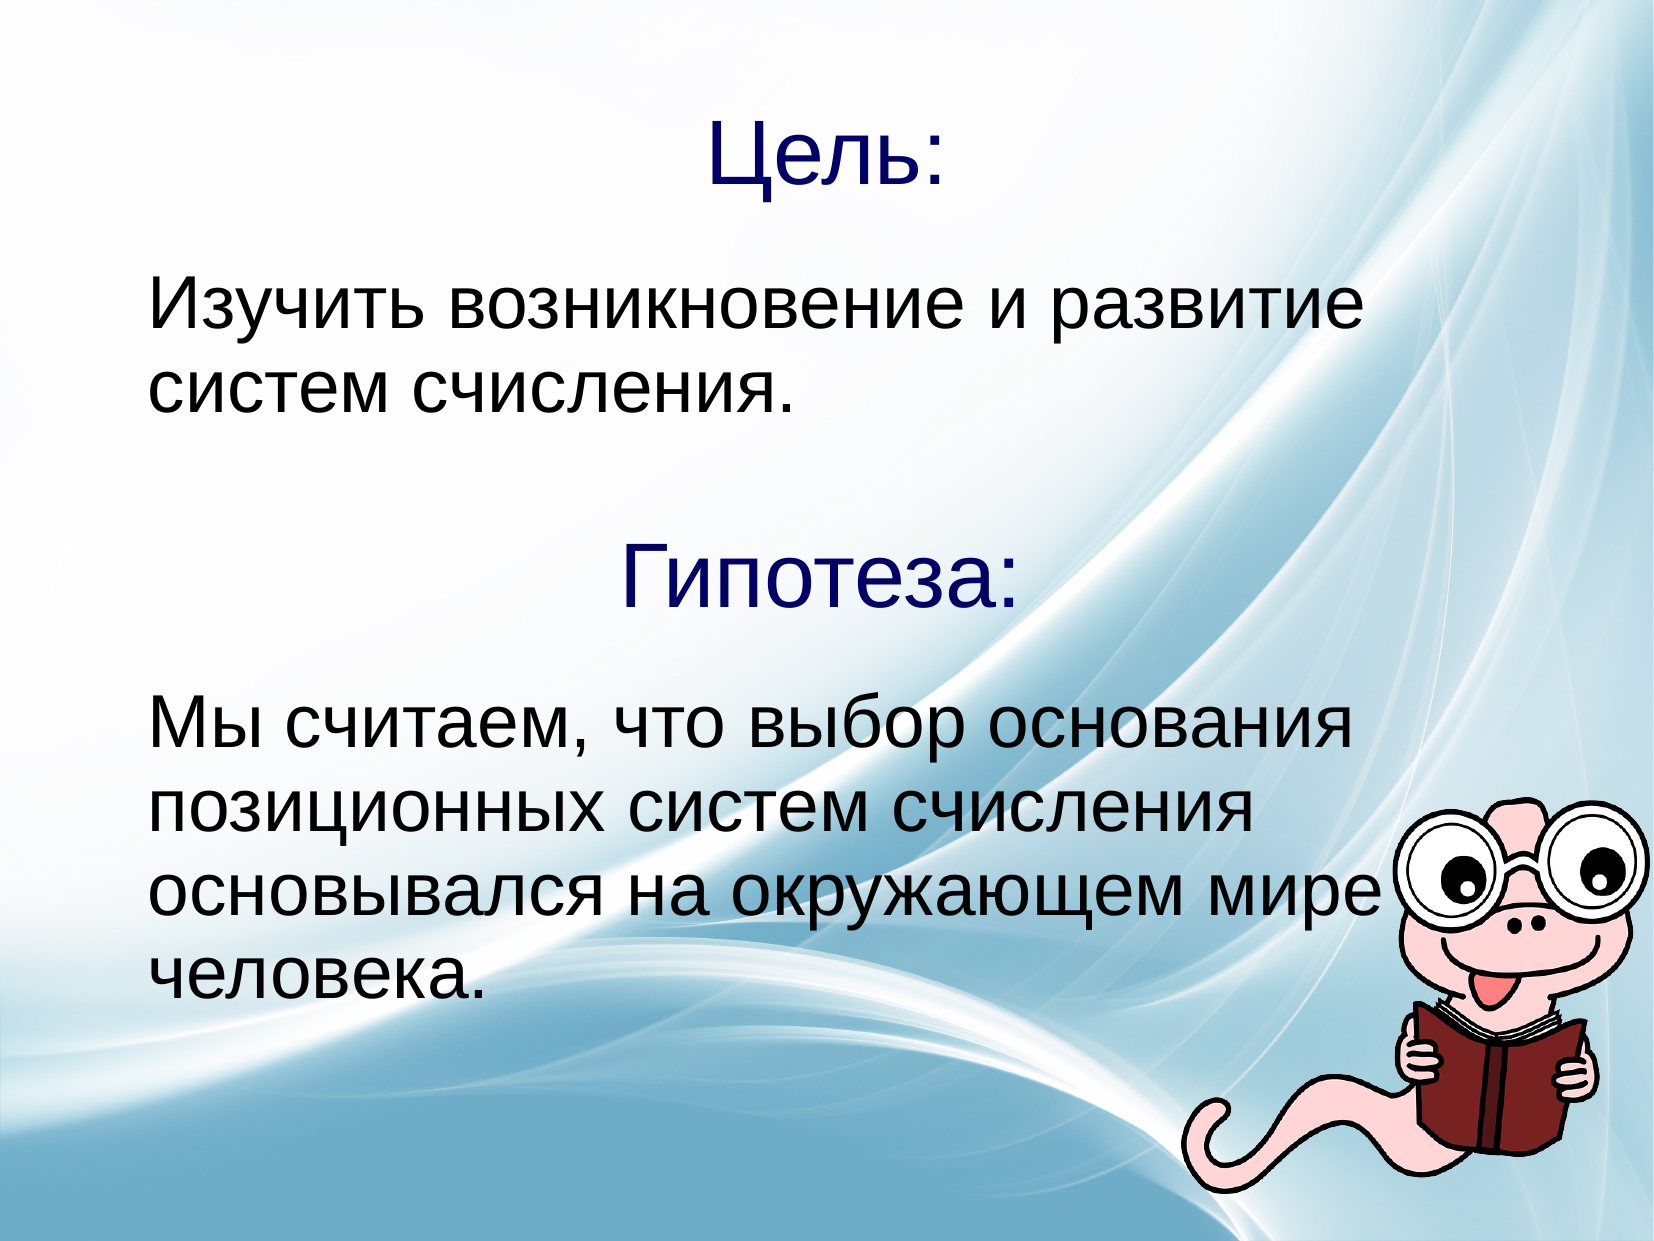

# Цель:
Изучить возникновение и развитие систем счисления.
Гипотеза:
Мы считаем, что выбор основания позиционных систем счисления основывался на окружающем мире человека.